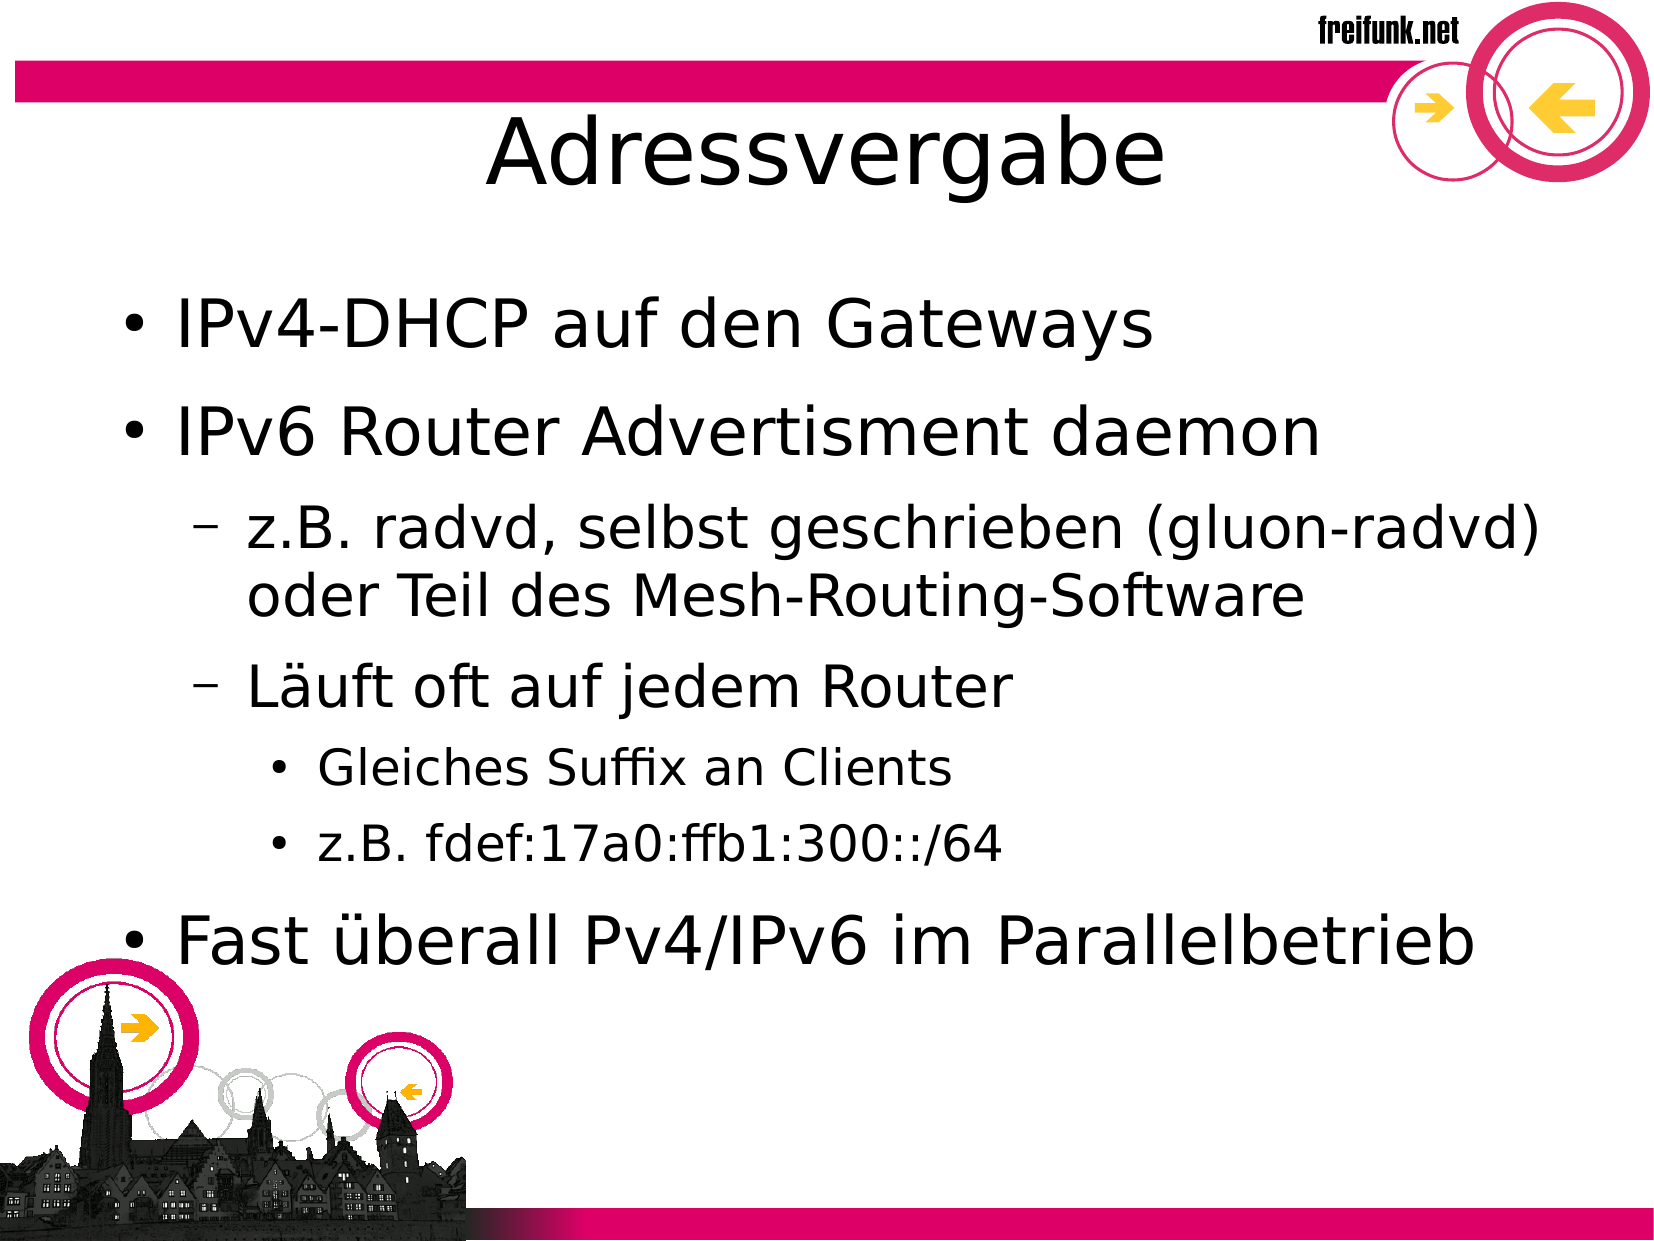

# Adressvergabe
IPv4-DHCP auf den Gateways
IPv6 Router Advertisment daemon
z.B. radvd, selbst geschrieben (gluon-radvd) oder Teil des Mesh-Routing-Software
Läuft oft auf jedem Router
Gleiches Suffix an Clients
z.B. fdef:17a0:ffb1:300::/64
Fast überall Pv4/IPv6 im Parallelbetrieb